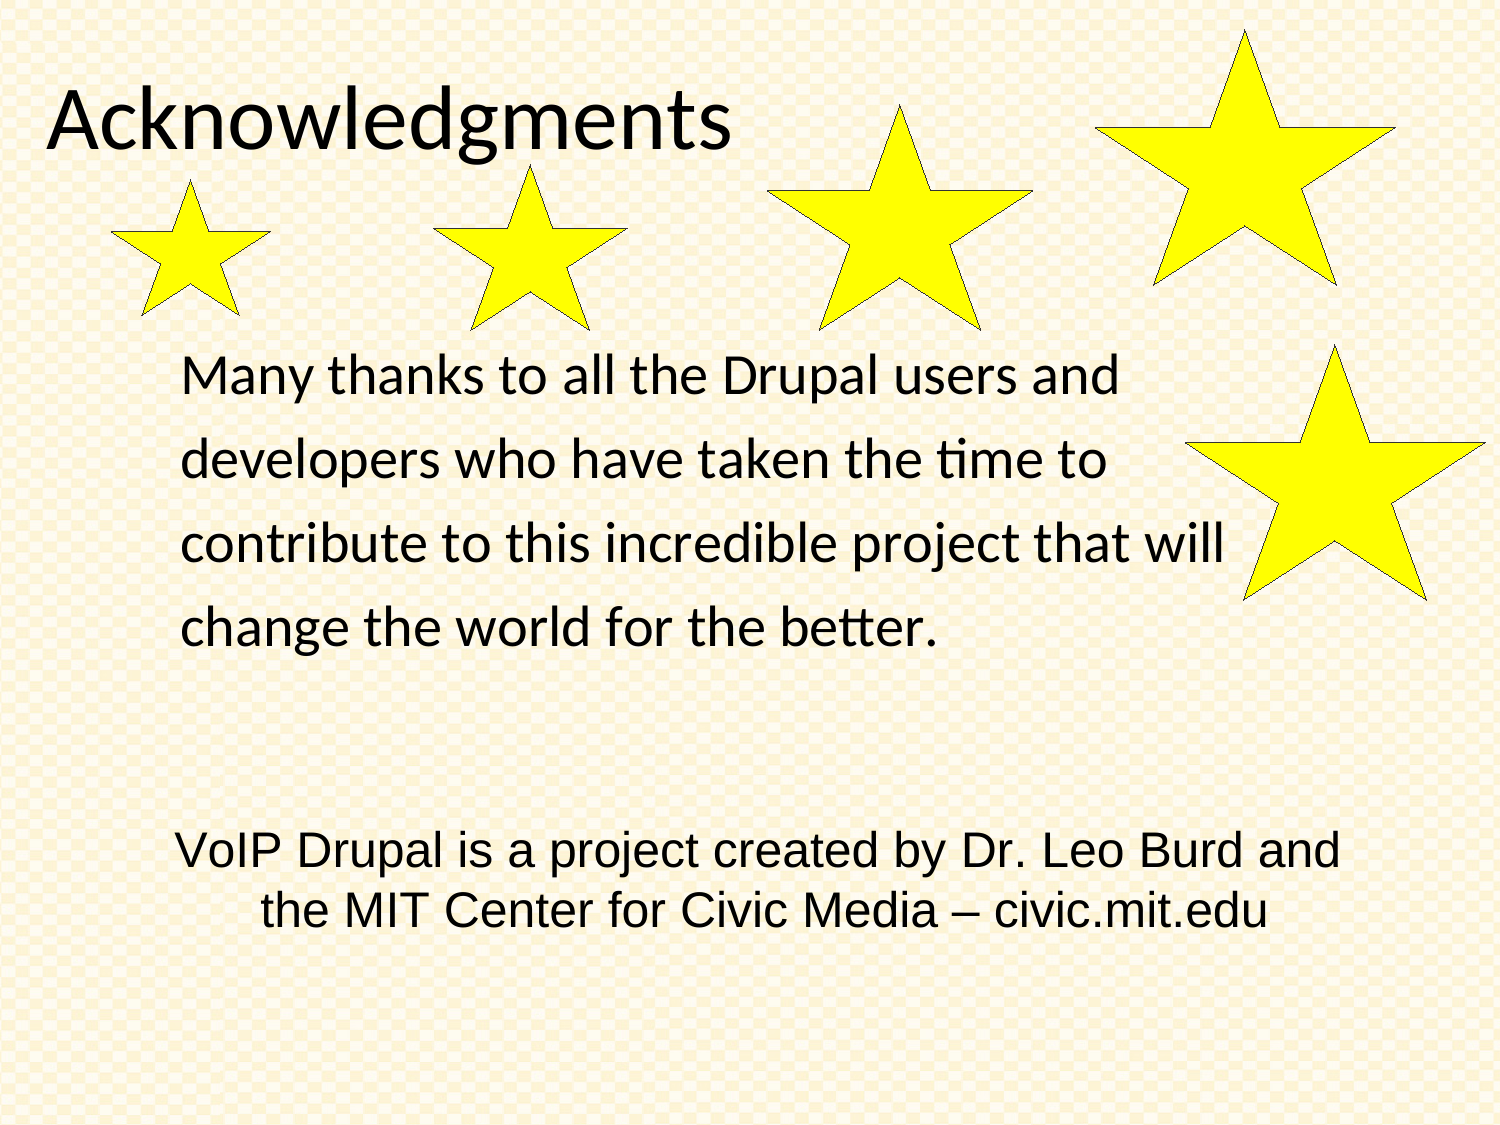

# Acknowledgments
Many thanks to all the Drupal users and developers who have taken the time to contribute to this incredible project that will change the world for the better.
VoIP Drupal is a project created by Dr. Leo Burd and
the MIT Center for Civic Media – civic.mit.edu